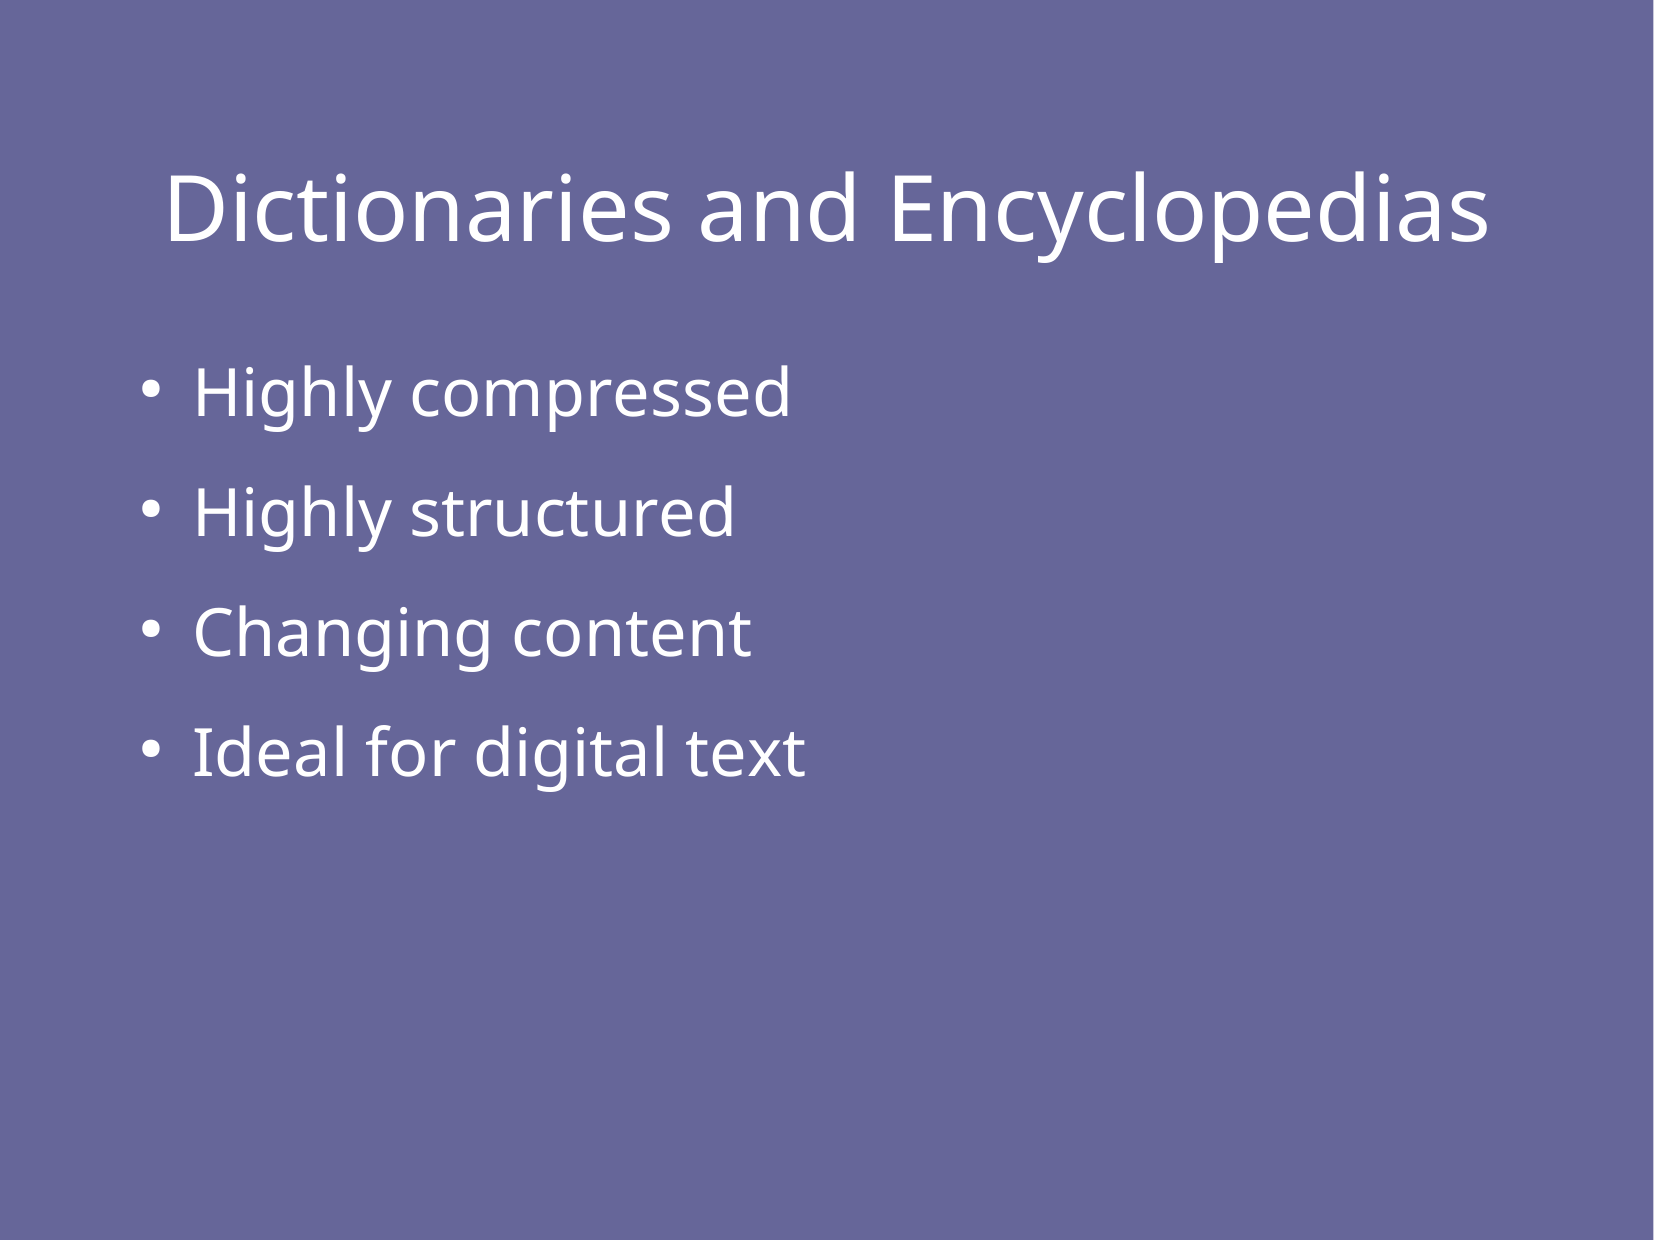

# Dictionaries and Encyclopedias
Highly compressed
Highly structured
Changing content
Ideal for digital text